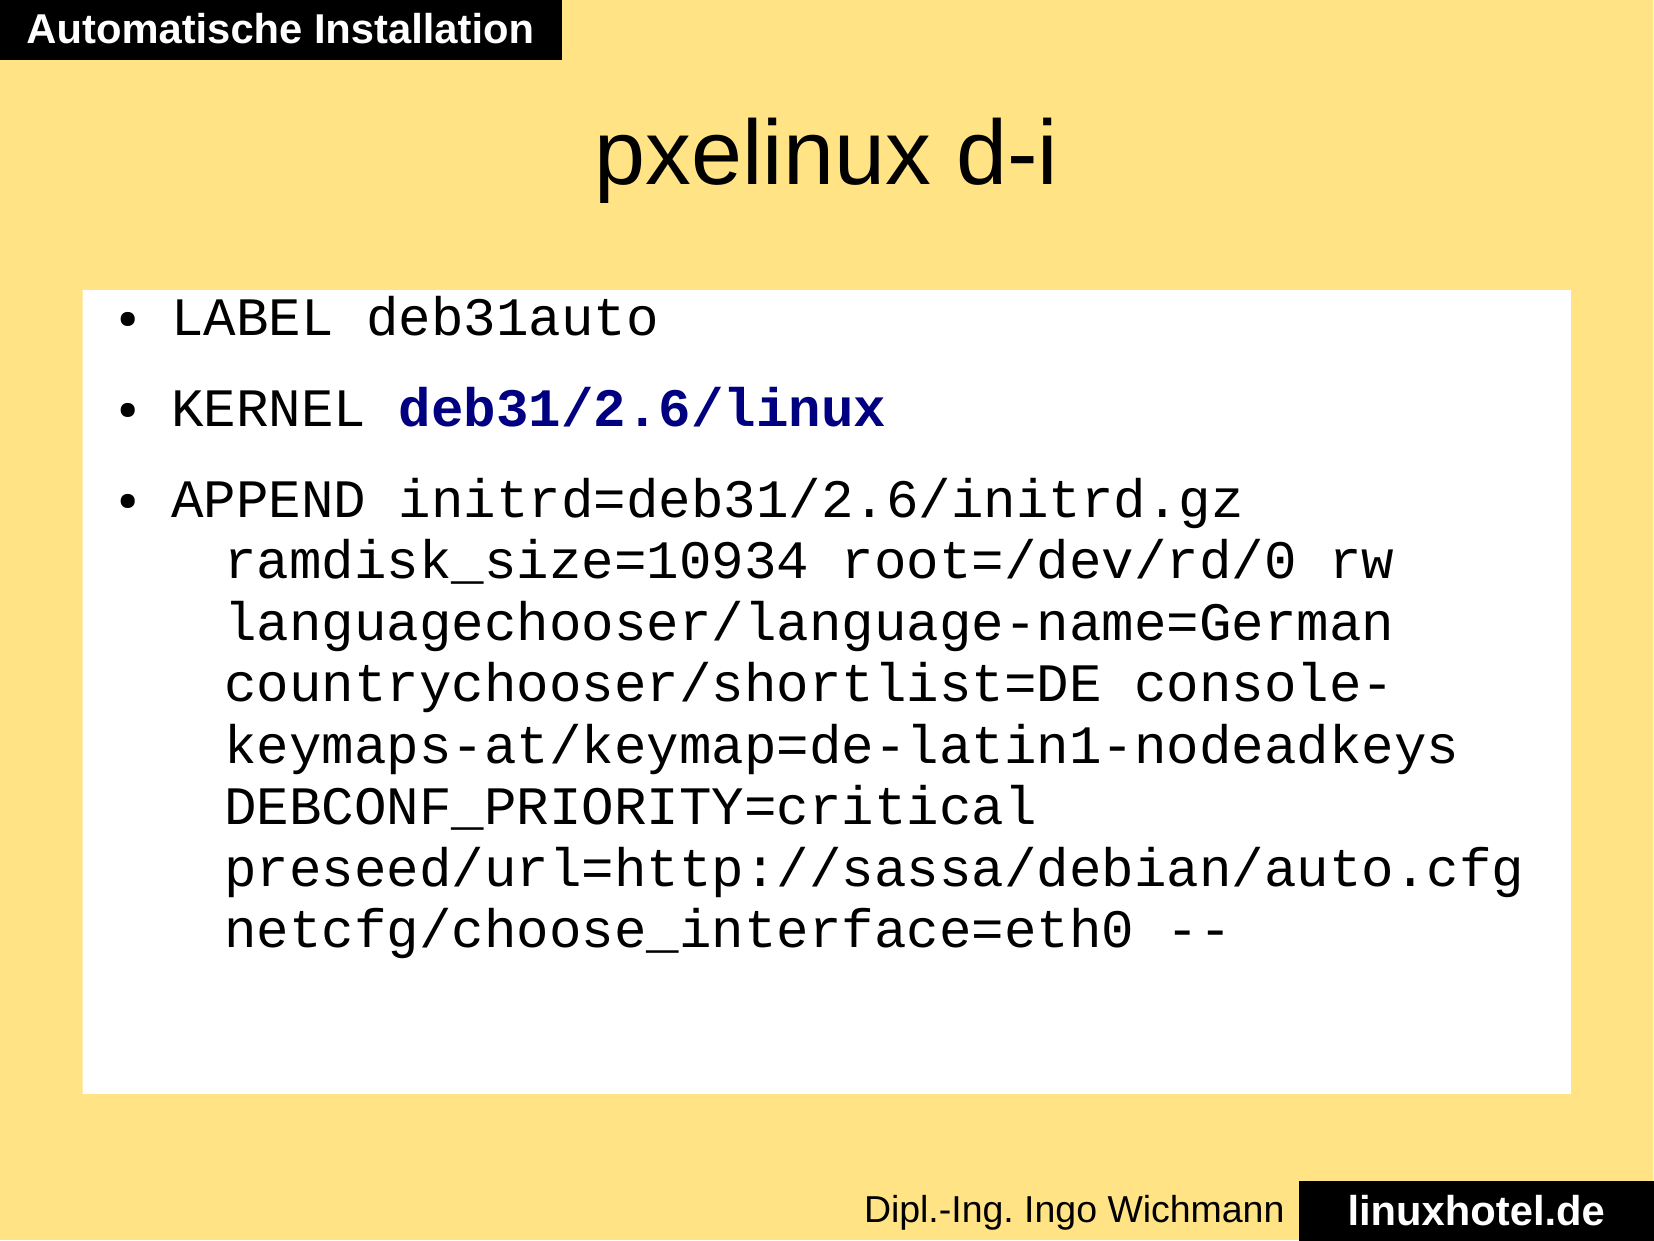

Automatische Installation
# pxelinux d-i
LABEL deb31auto
KERNEL deb31/2.6/linux
APPEND initrd=deb31/2.6/initrd.gz ramdisk_size=10934 root=/dev/rd/0 rw languagechooser/language-name=German countrychooser/shortlist=DE console-keymaps-at/keymap=de-latin1-nodeadkeys DEBCONF_PRIORITY=critical preseed/url=http://sassa/debian/auto.cfg netcfg/choose_interface=eth0 --
Dipl.-Ing. Ingo Wichmann
linuxhotel.de